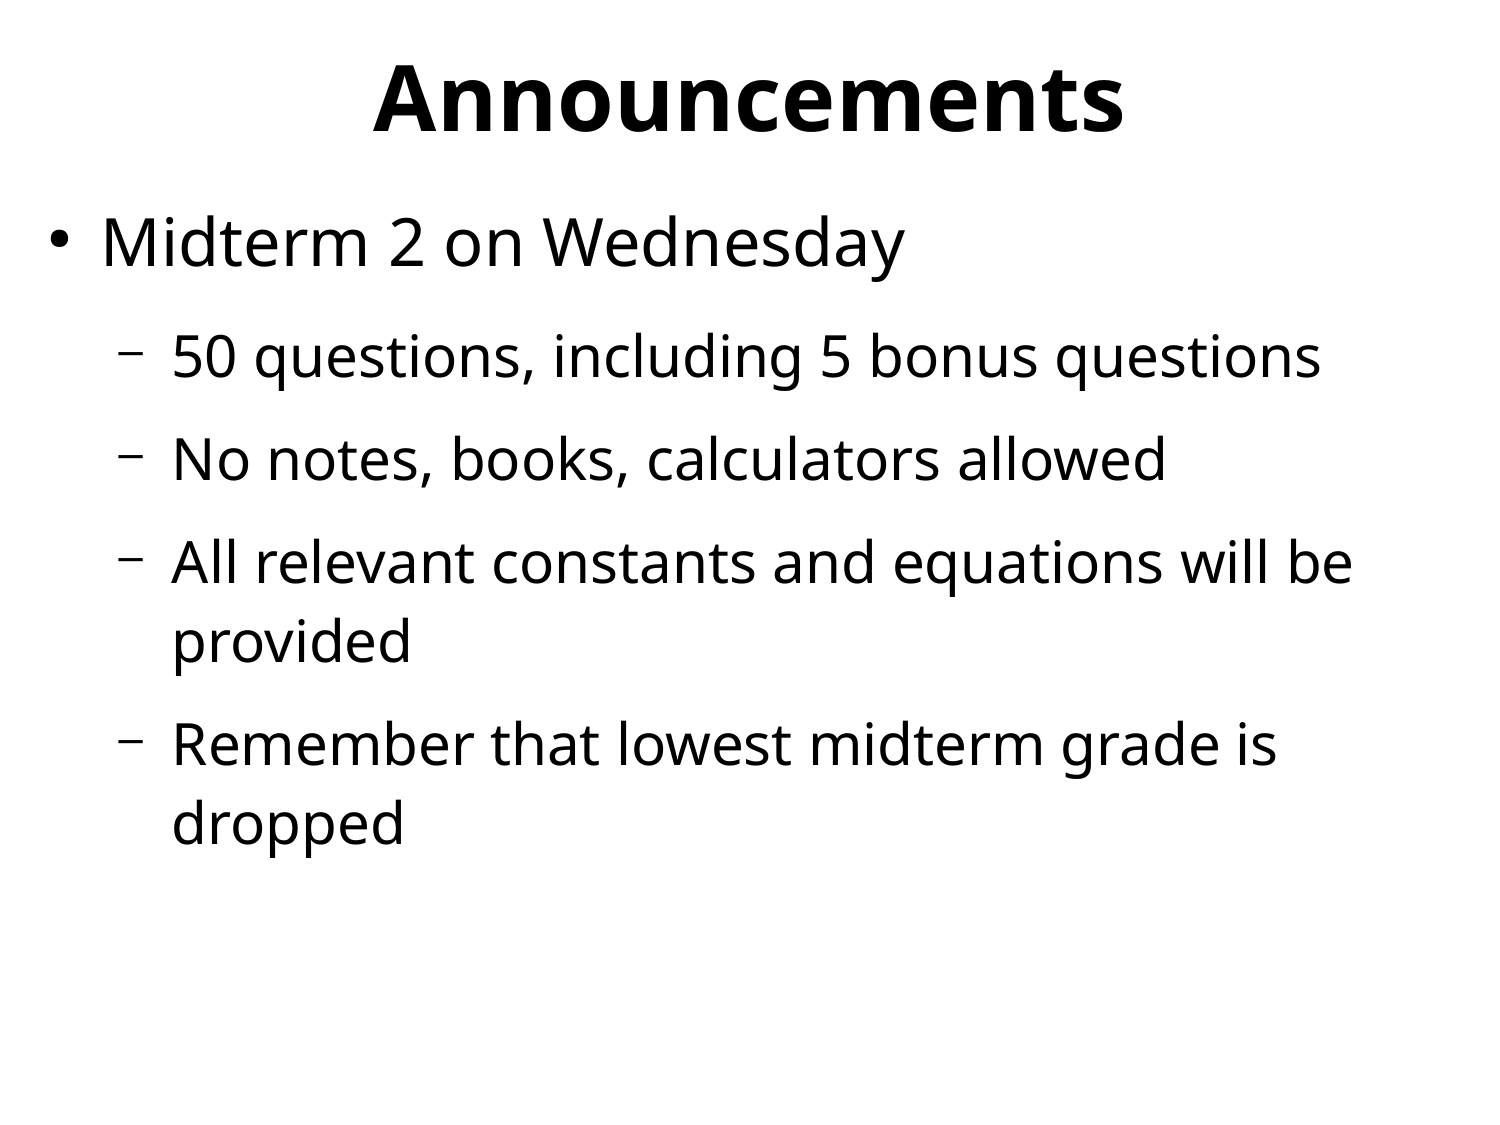

# Announcements
Midterm 2 on Wednesday
50 questions, including 5 bonus questions
No notes, books, calculators allowed
All relevant constants and equations will be provided
Remember that lowest midterm grade is dropped